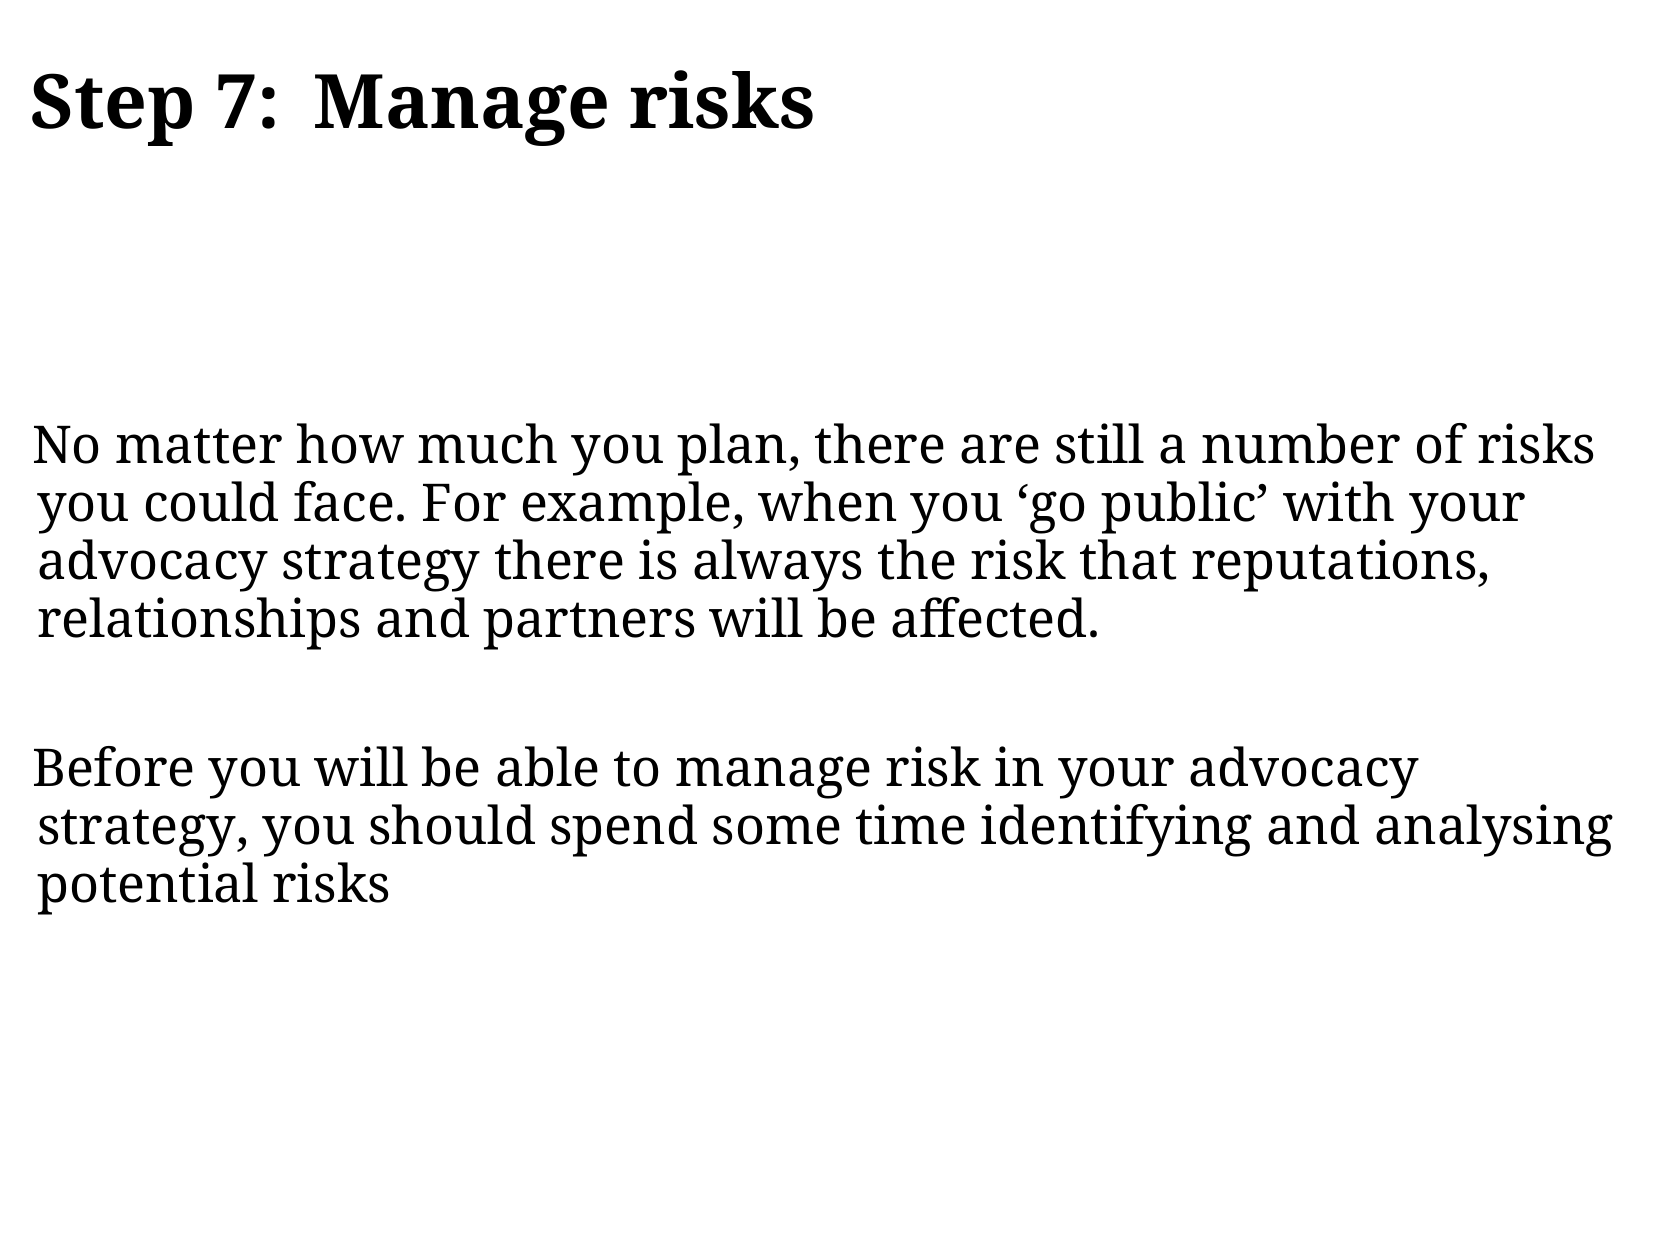

# Step 7: Manage risks
No matter how much you plan, there are still a number of risks you could face. For example, when you ‘go public’ with your advocacy strategy there is always the risk that reputations, relationships and partners will be affected.
Before you will be able to manage risk in your advocacy strategy, you should spend some time identifying and analysing potential risks